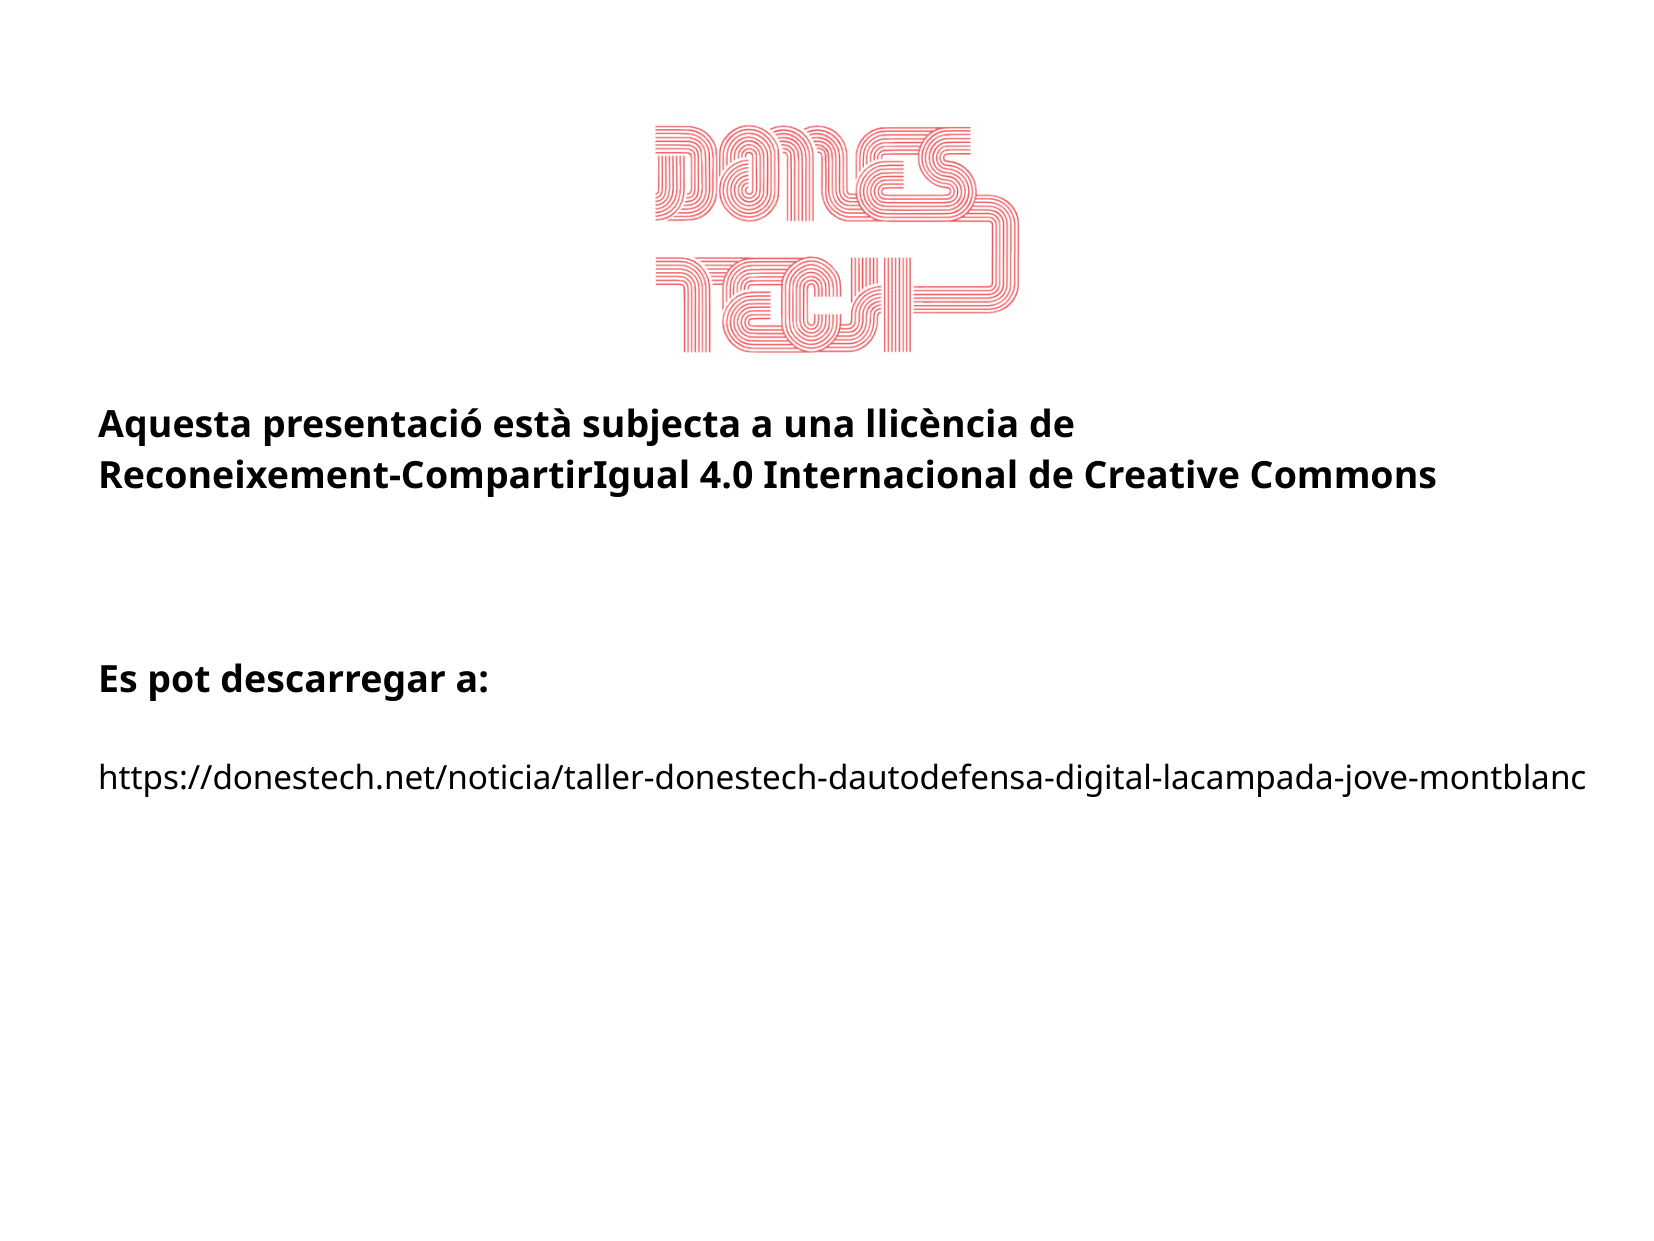

Aquesta presentació està subjecta a una llicència de
Reconeixement-CompartirIgual 4.0 Internacional de Creative Commons
Es pot descarregar a:
https://donestech.net/noticia/taller-donestech-dautodefensa-digital-lacampada-jove-montblanc